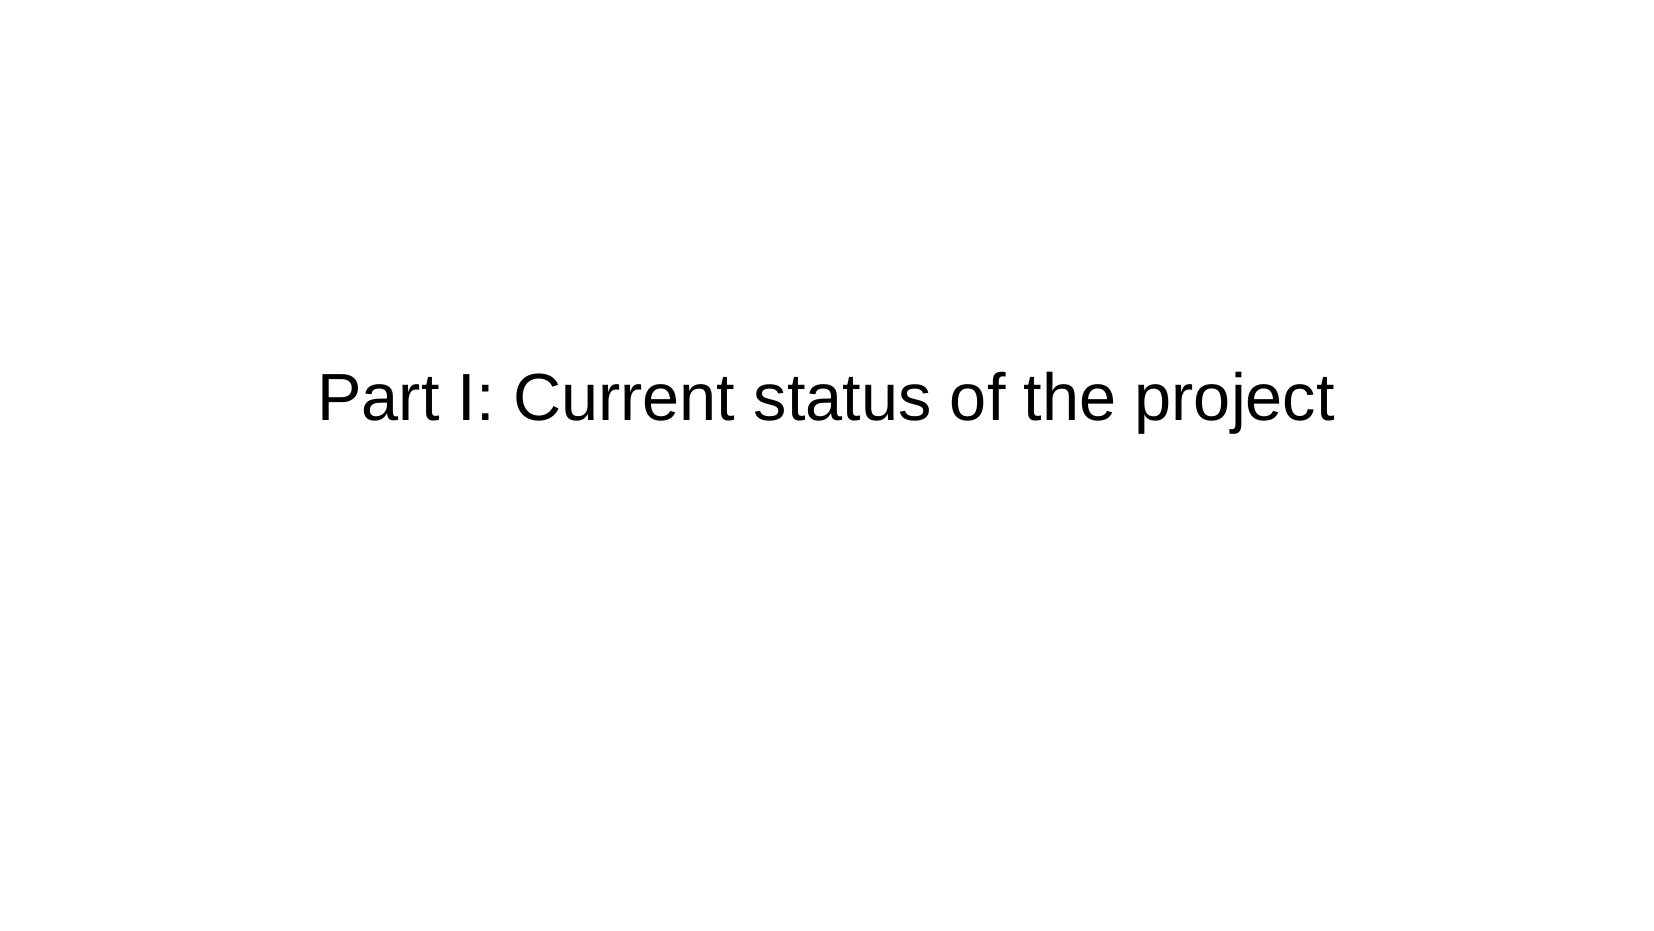

# Part I: Current status of the project